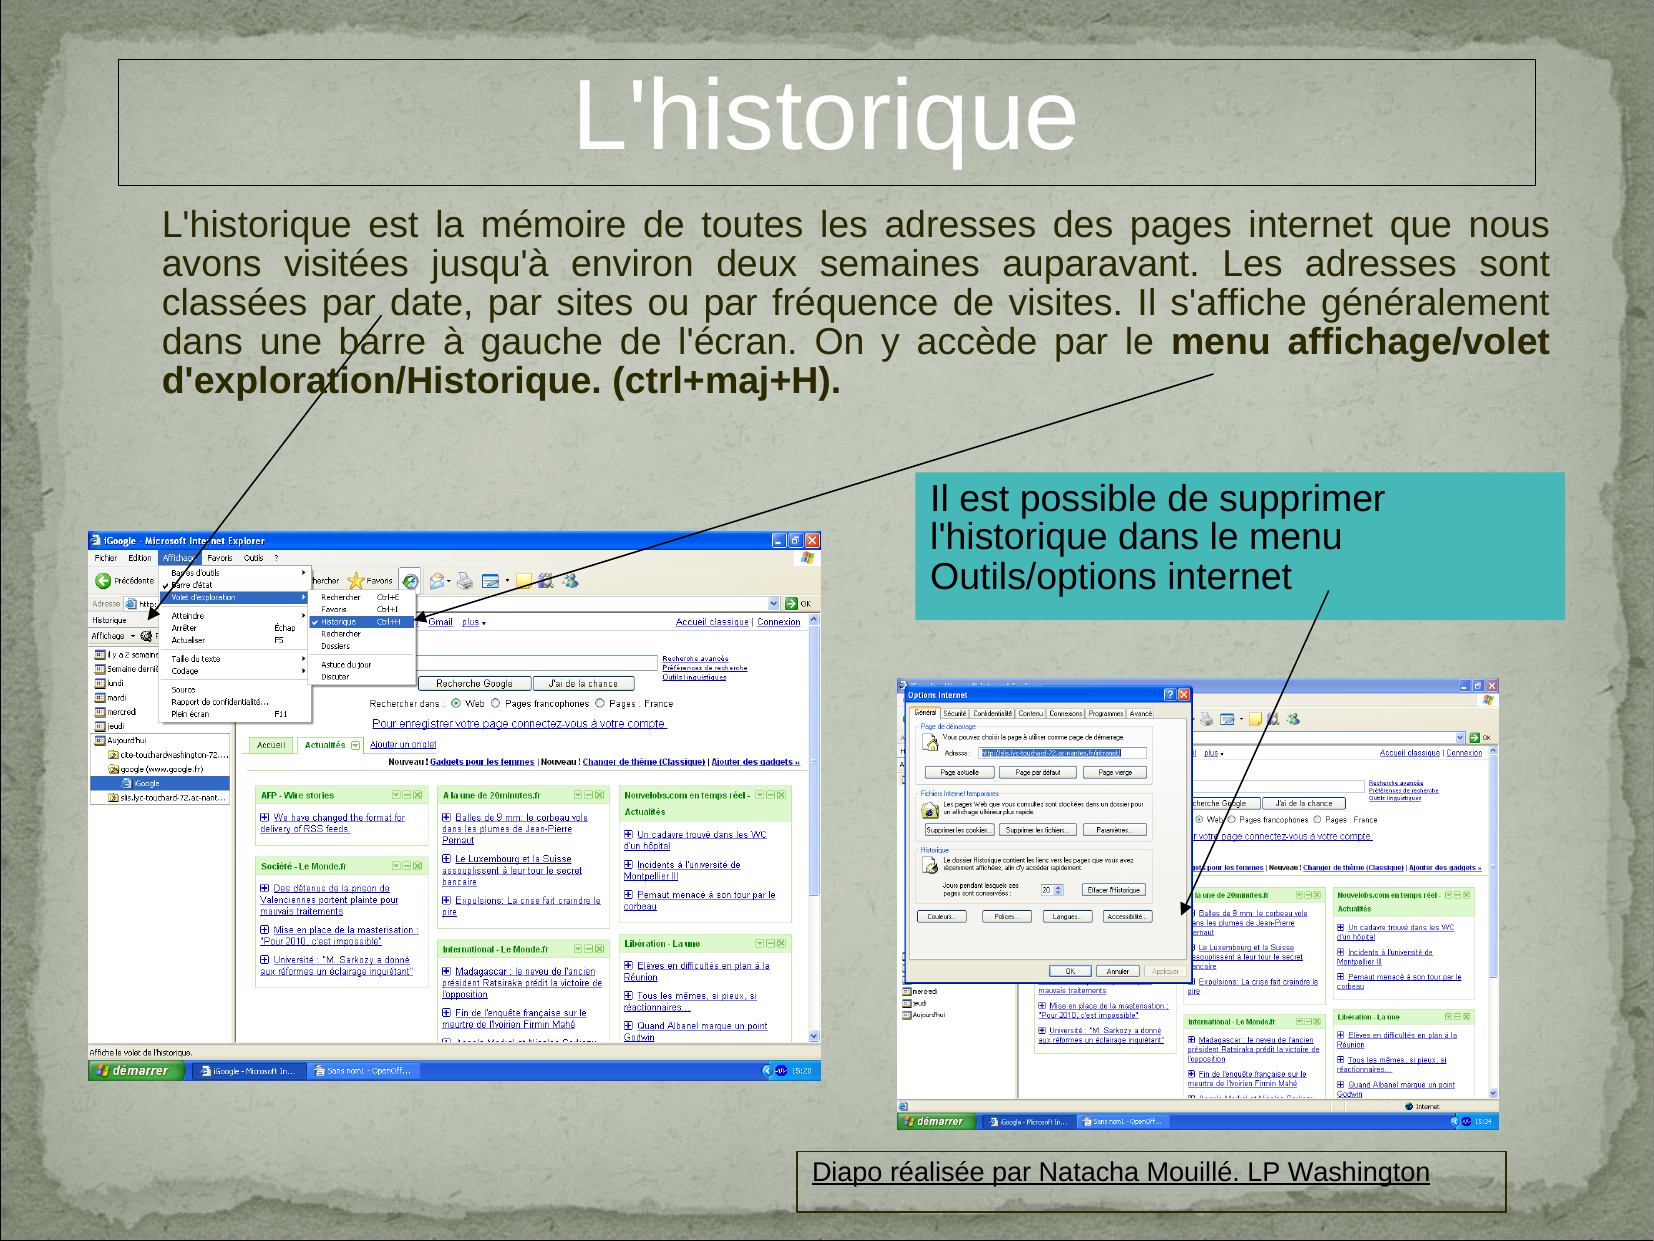

L'historique
L'historique est la mémoire de toutes les adresses des pages internet que nous avons visitées jusqu'à environ deux semaines auparavant. Les adresses sont classées par date, par sites ou par fréquence de visites. Il s'affiche généralement dans une barre à gauche de l'écran. On y accède par le menu affichage/volet d'exploration/Historique. (ctrl+maj+H).
Il est possible de supprimer l'historique dans le menu Outils/options internet
Diapo réalisée par Natacha Mouillé. LP Washington